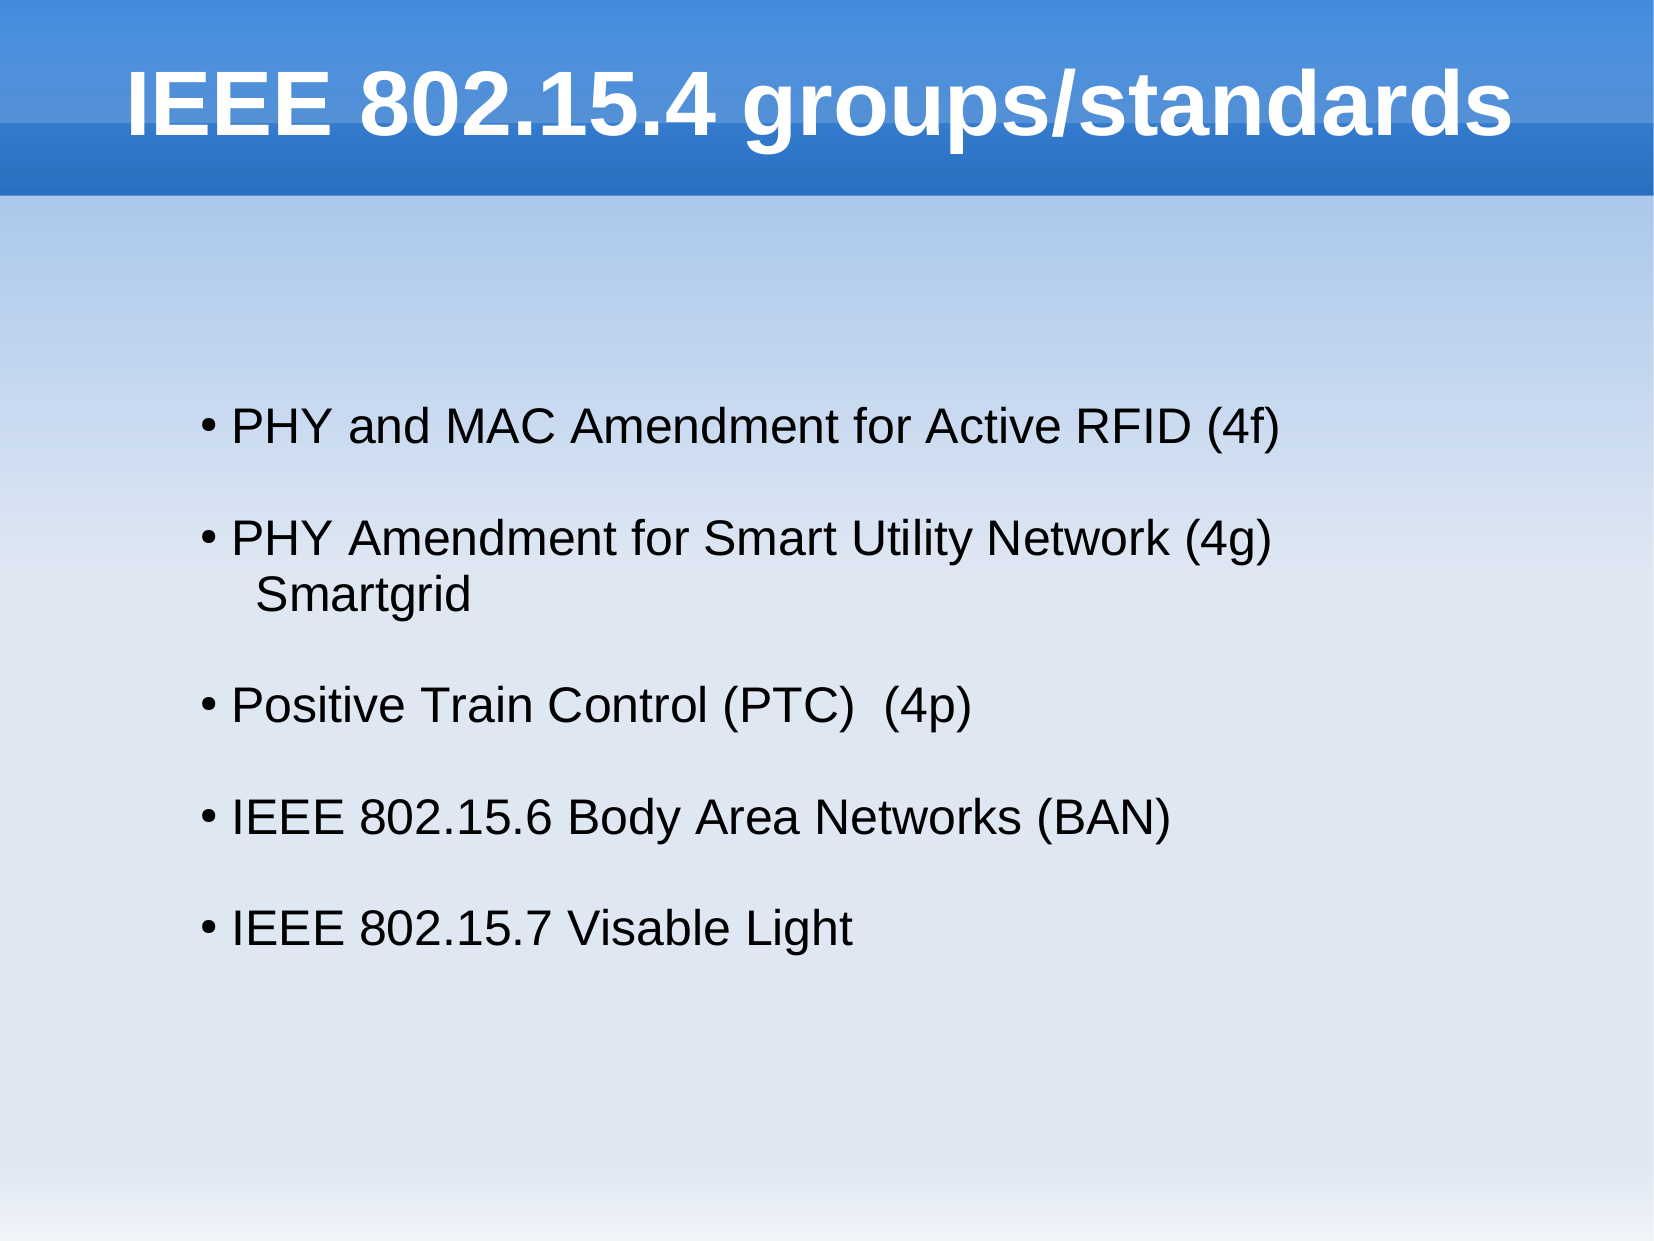

# IEEE 802.15.4 groups/standards
 PHY and MAC Amendment for Active RFID (4f)
 PHY Amendment for Smart Utility Network (4g)
 Smartgrid
 Positive Train Control (PTC) (4p)
 IEEE 802.15.6 Body Area Networks (BAN)
 IEEE 802.15.7 Visable Light